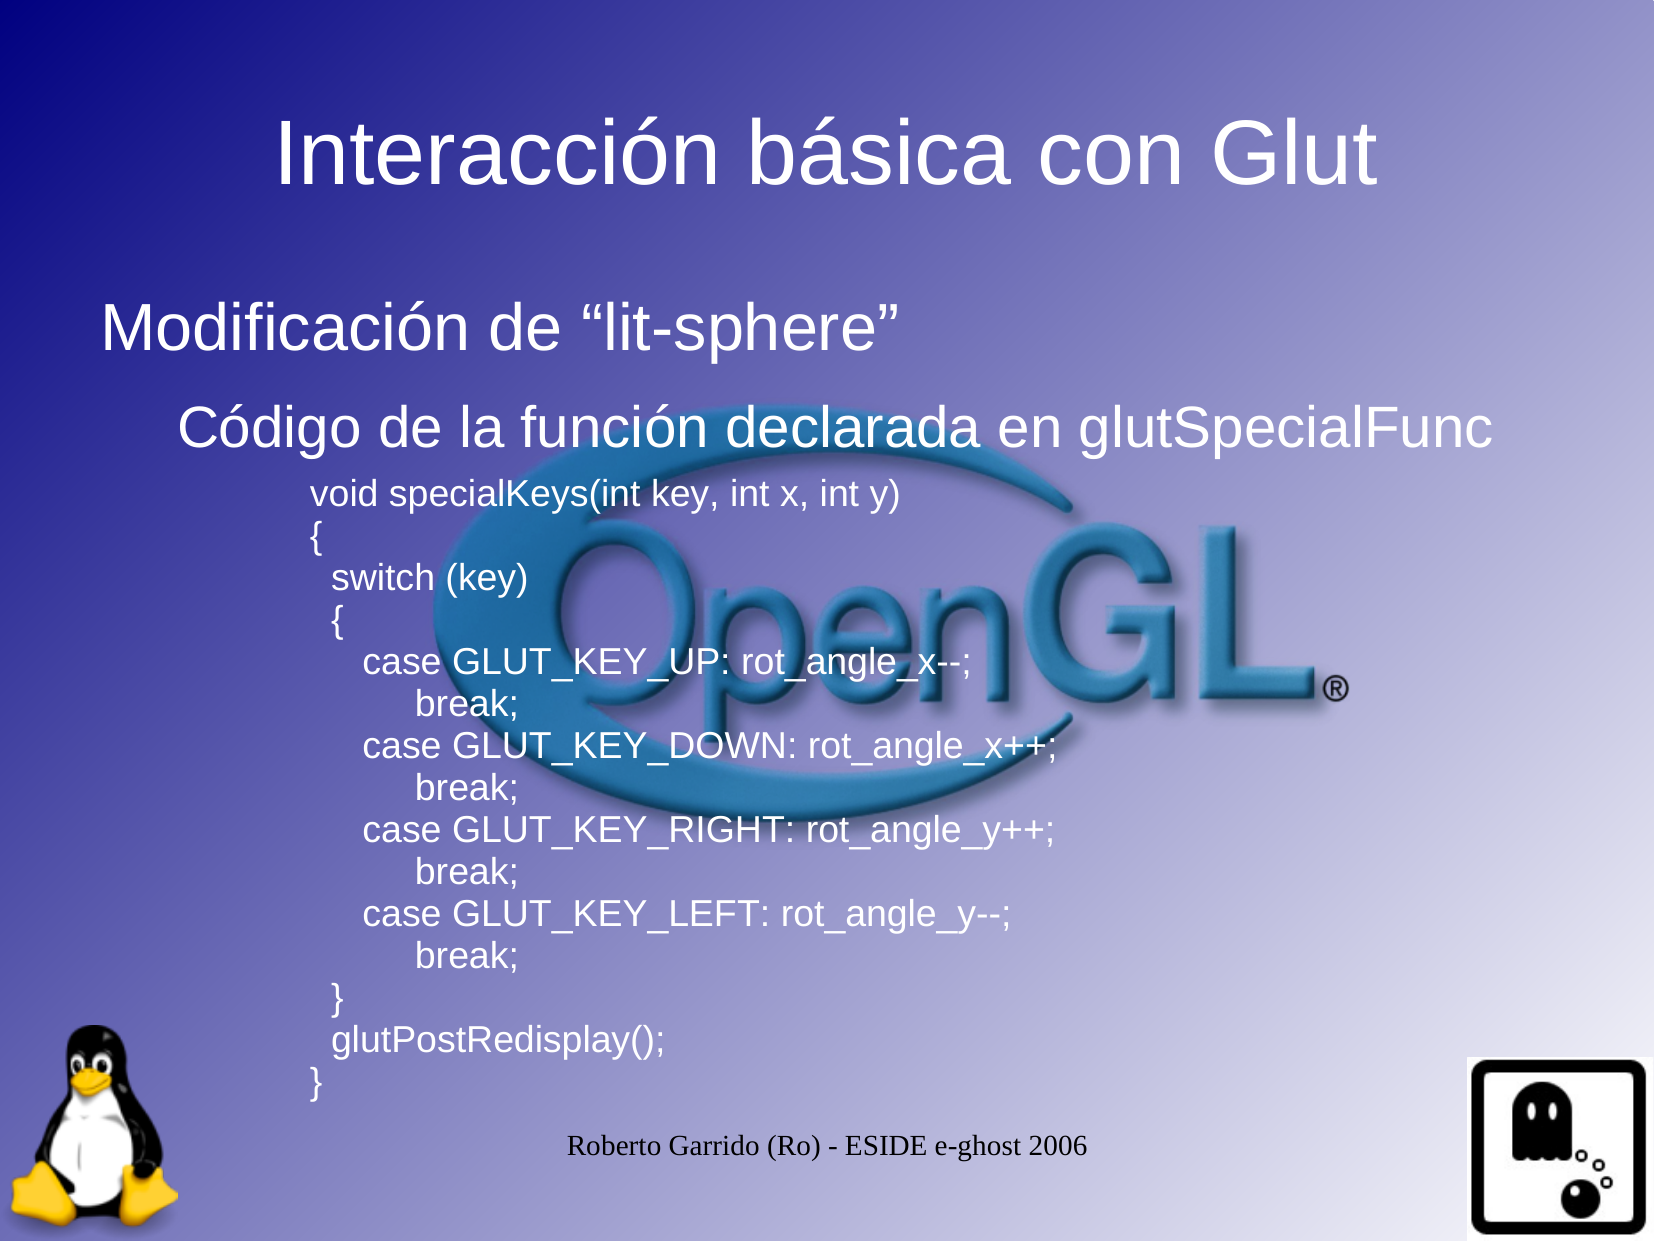

# Interacción básica con Glut
Modificación de “lit-sphere”
Código de la función declarada en glutSpecialFunc
void specialKeys(int key, int x, int y)
{
 switch (key)
 {
 case GLUT_KEY_UP: rot_angle_x--;
 break;
 case GLUT_KEY_DOWN: rot_angle_x++;
 break;
 case GLUT_KEY_RIGHT: rot_angle_y++;
 break;
 case GLUT_KEY_LEFT: rot_angle_y--;
 break;
 }
 glutPostRedisplay();
}
Roberto Garrido (Ro) - ESIDE e-ghost 2006